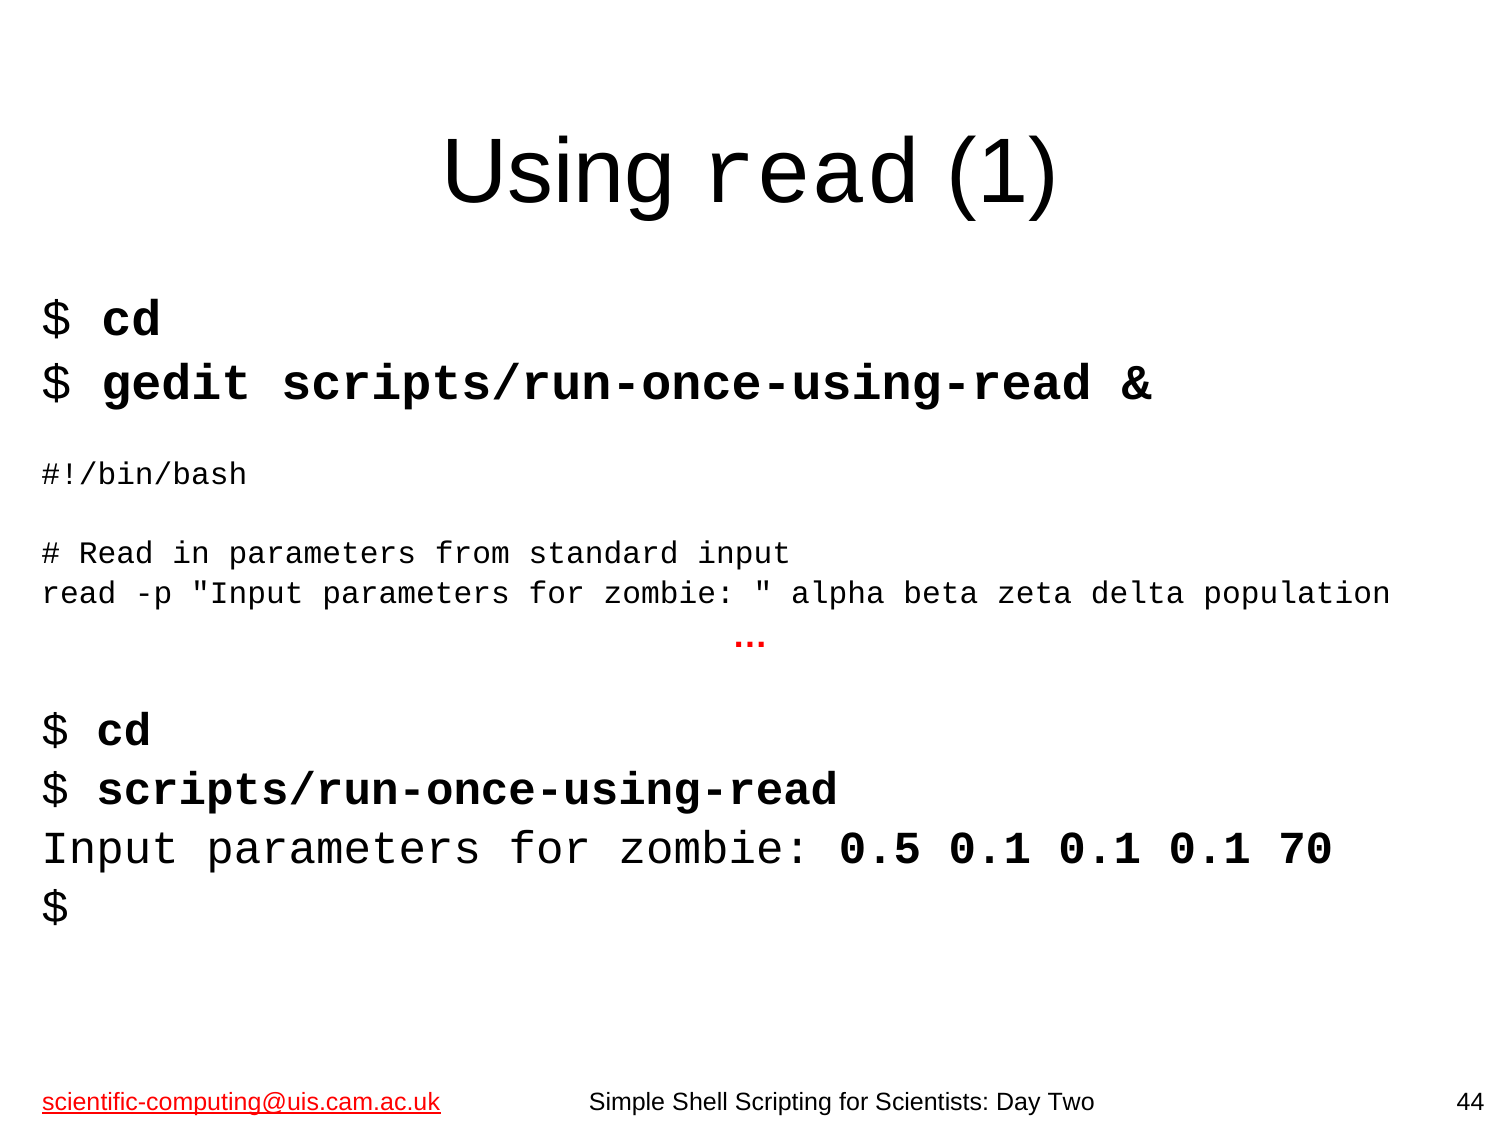

# Using read (1)
$ cd
$ gedit scripts/run-once-using-read &
#!/bin/bash
# Read in parameters from standard input
read -p "Input parameters for zombie: " alpha beta zeta delta population
…
$ cd
$ scripts/run-once-using-read
Input parameters for zombie: 0.5 0.1 0.1 0.1 70
$
escience-support@ucs.cam.ac.uk	Simple Shell Scripting for Scientists: Day Two
44